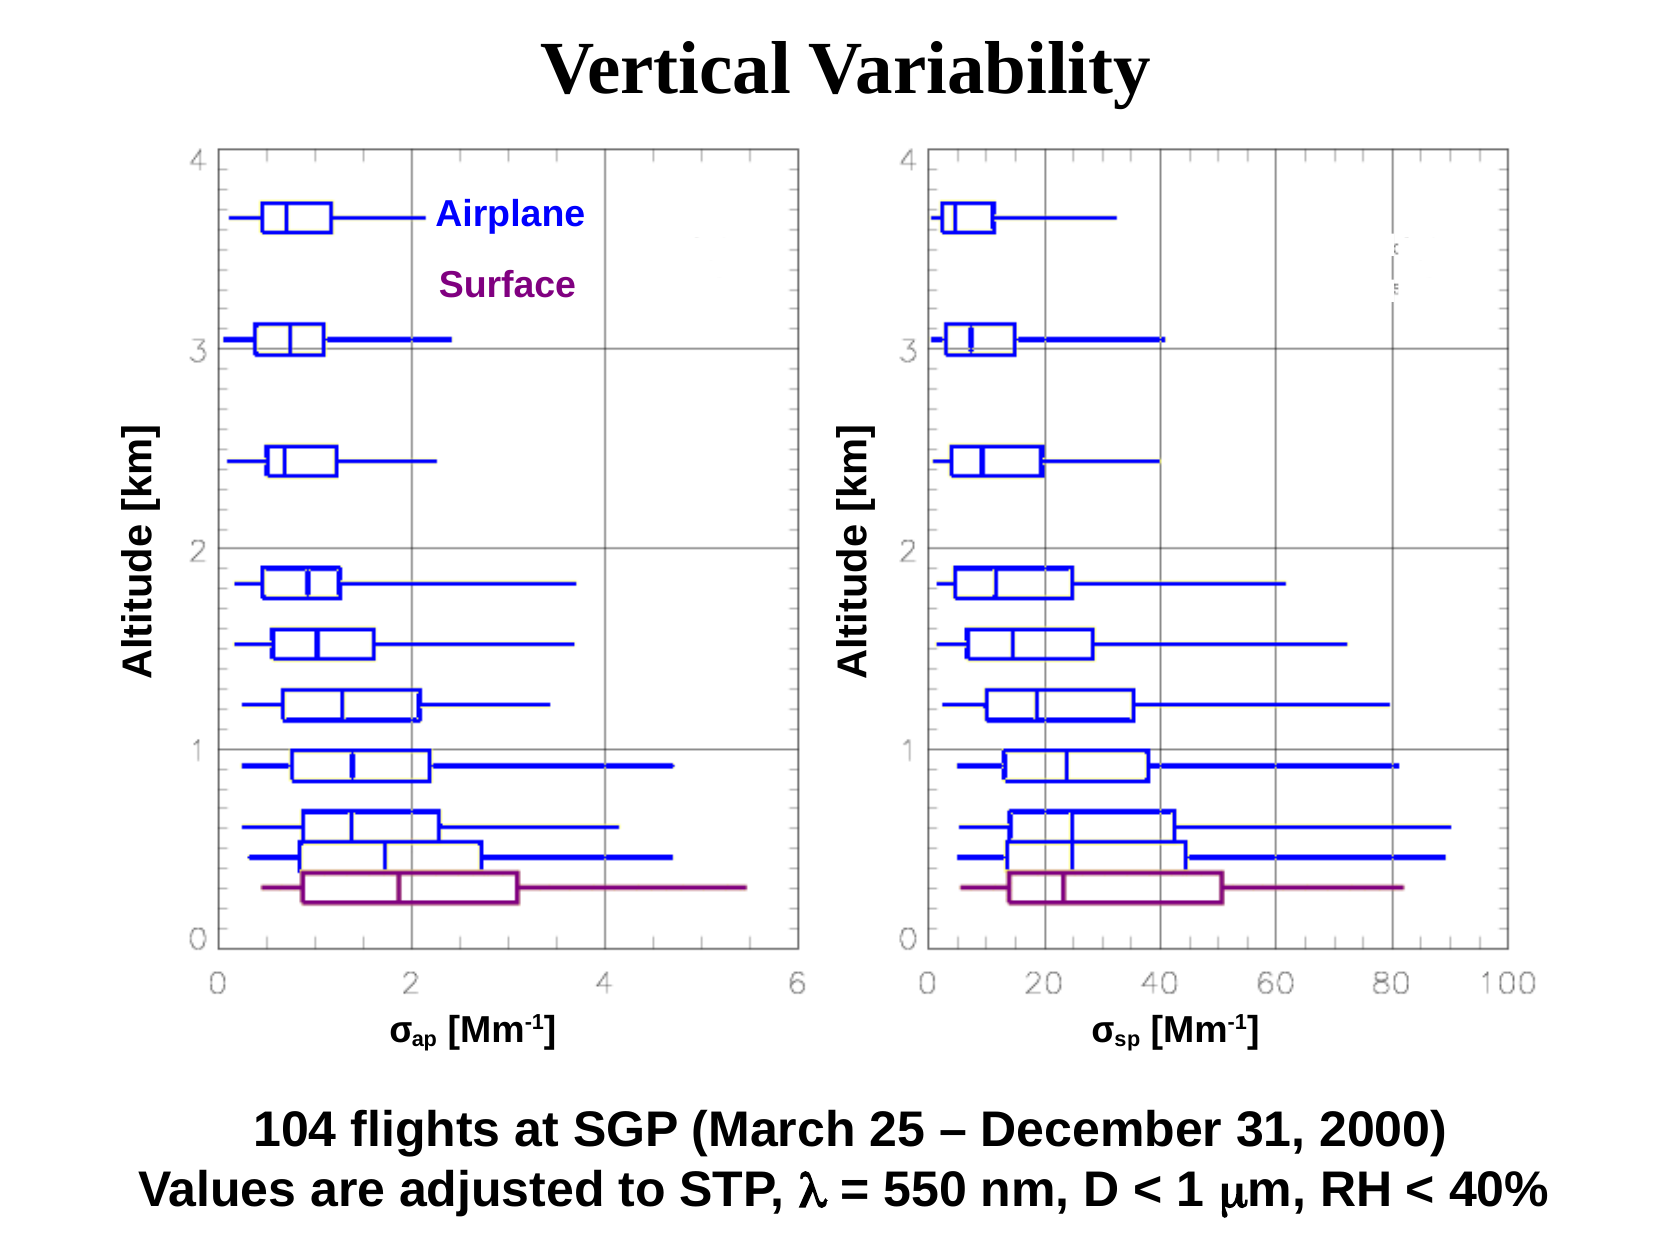

# Vertical Variability
Airplane
Surface
Altitude [km]
Altitude [km]
σap [Mm-1]
σsp [Mm-1]
104 flights at SGP (March 25 – December 31, 2000)
Values are adjusted to STP,  = 550 nm, D < 1 m, RH < 40%